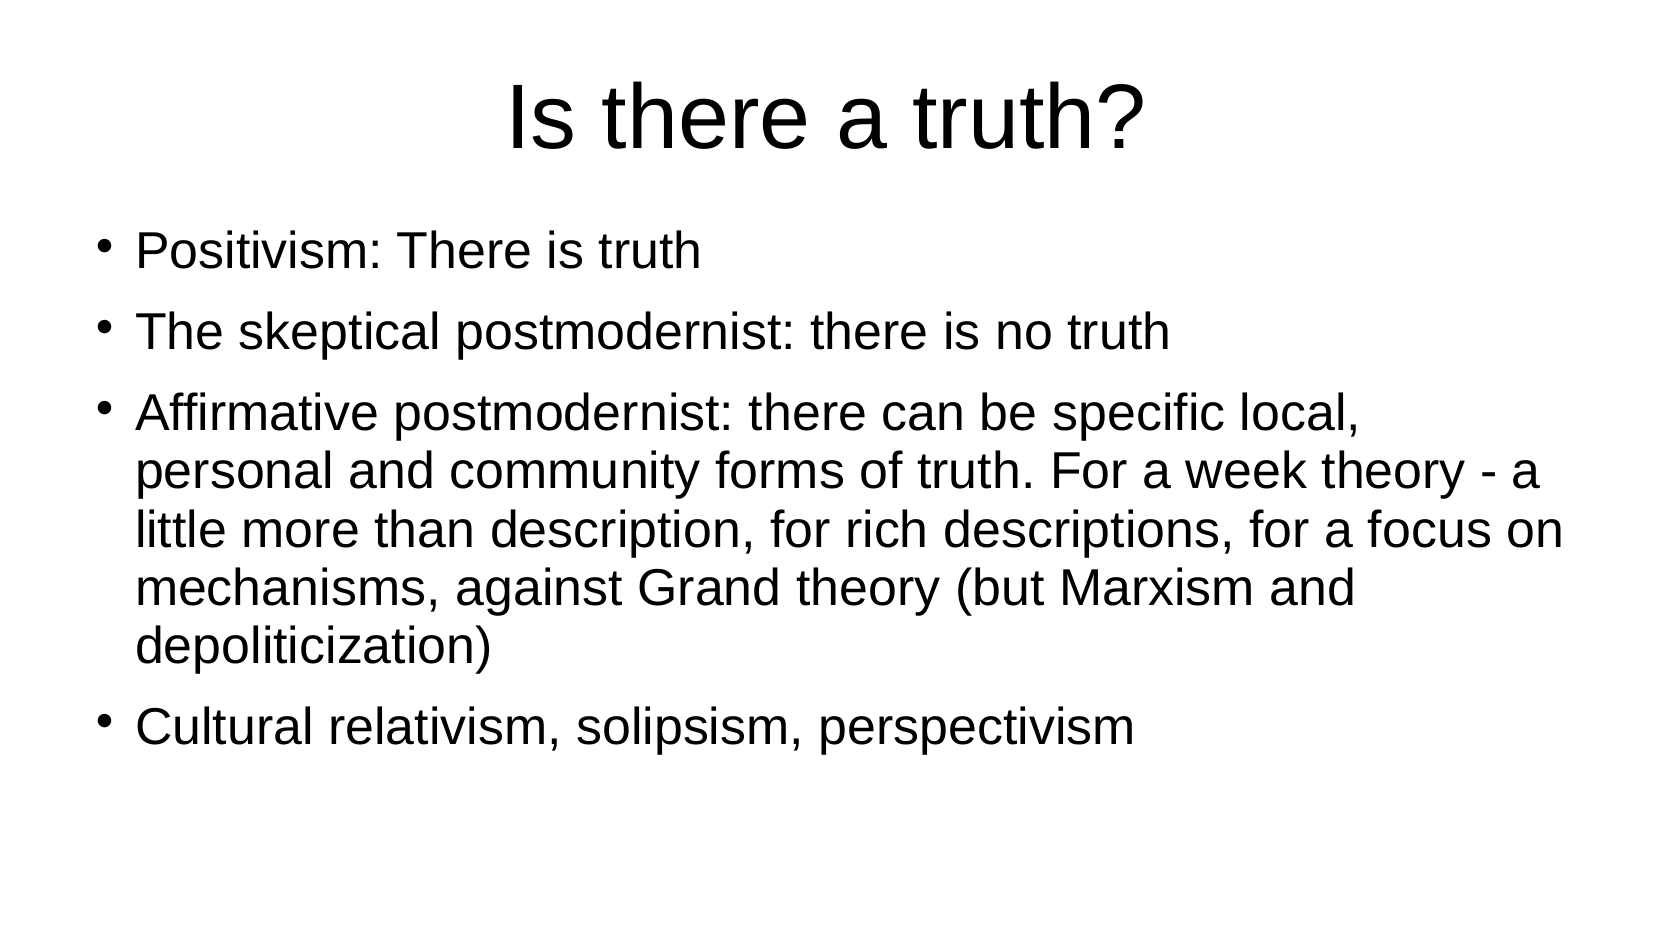

# Is there a truth?
Positivism: There is truth
The skeptical postmodernist: there is no truth
Affirmative postmodernist: there can be specific local, personal and community forms of truth. For a week theory - a little more than description, for rich descriptions, for a focus on mechanisms, against Grand theory (but Marxism and depoliticization)
Cultural relativism, solipsism, perspectivism